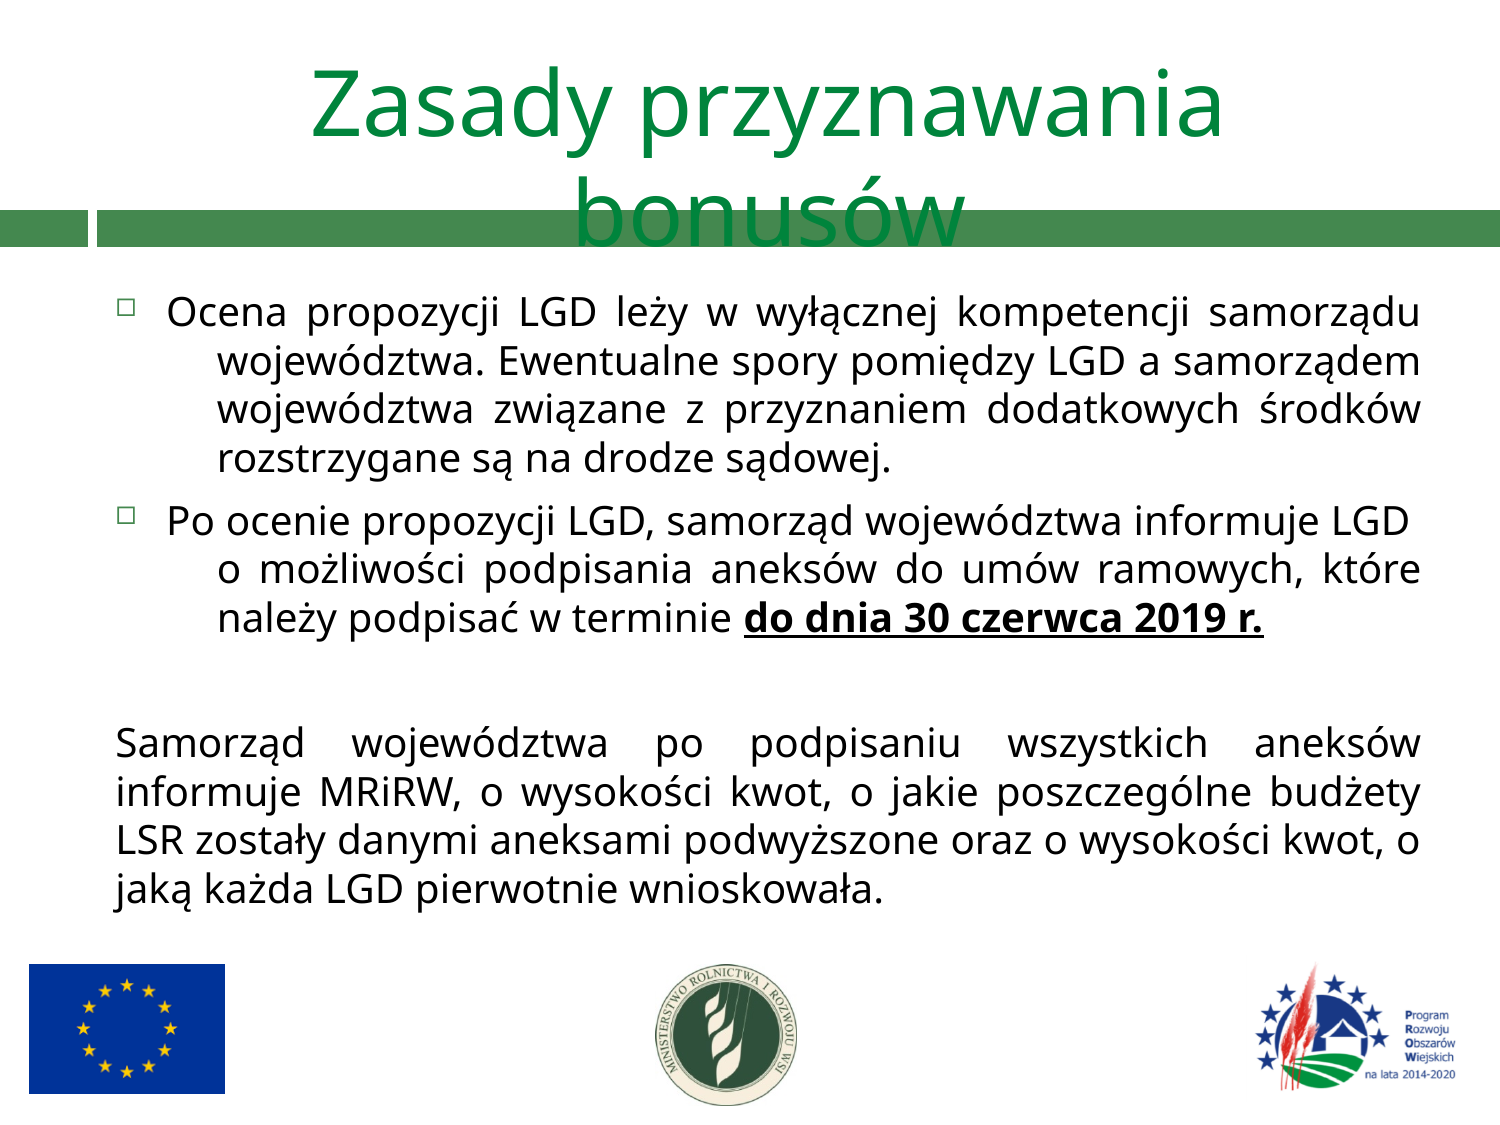

# Zasady przyznawania bonusów
Ocena propozycji LGD leży w wyłącznej kompetencji samorządu województwa. Ewentualne spory pomiędzy LGD a samorządem województwa związane z przyznaniem dodatkowych środków rozstrzygane są na drodze sądowej.
Po ocenie propozycji LGD, samorząd województwa informuje LGD
o możliwości podpisania aneksów do umów ramowych, które należy podpisać w terminie do dnia 30 czerwca 2019 r.
Samorząd województwa po podpisaniu wszystkich aneksów informuje MRiRW, o wysokości kwot, o jakie poszczególne budżety LSR zostały danymi aneksami podwyższone oraz o wysokości kwot, o jaką każda LGD pierwotnie wnioskowała.